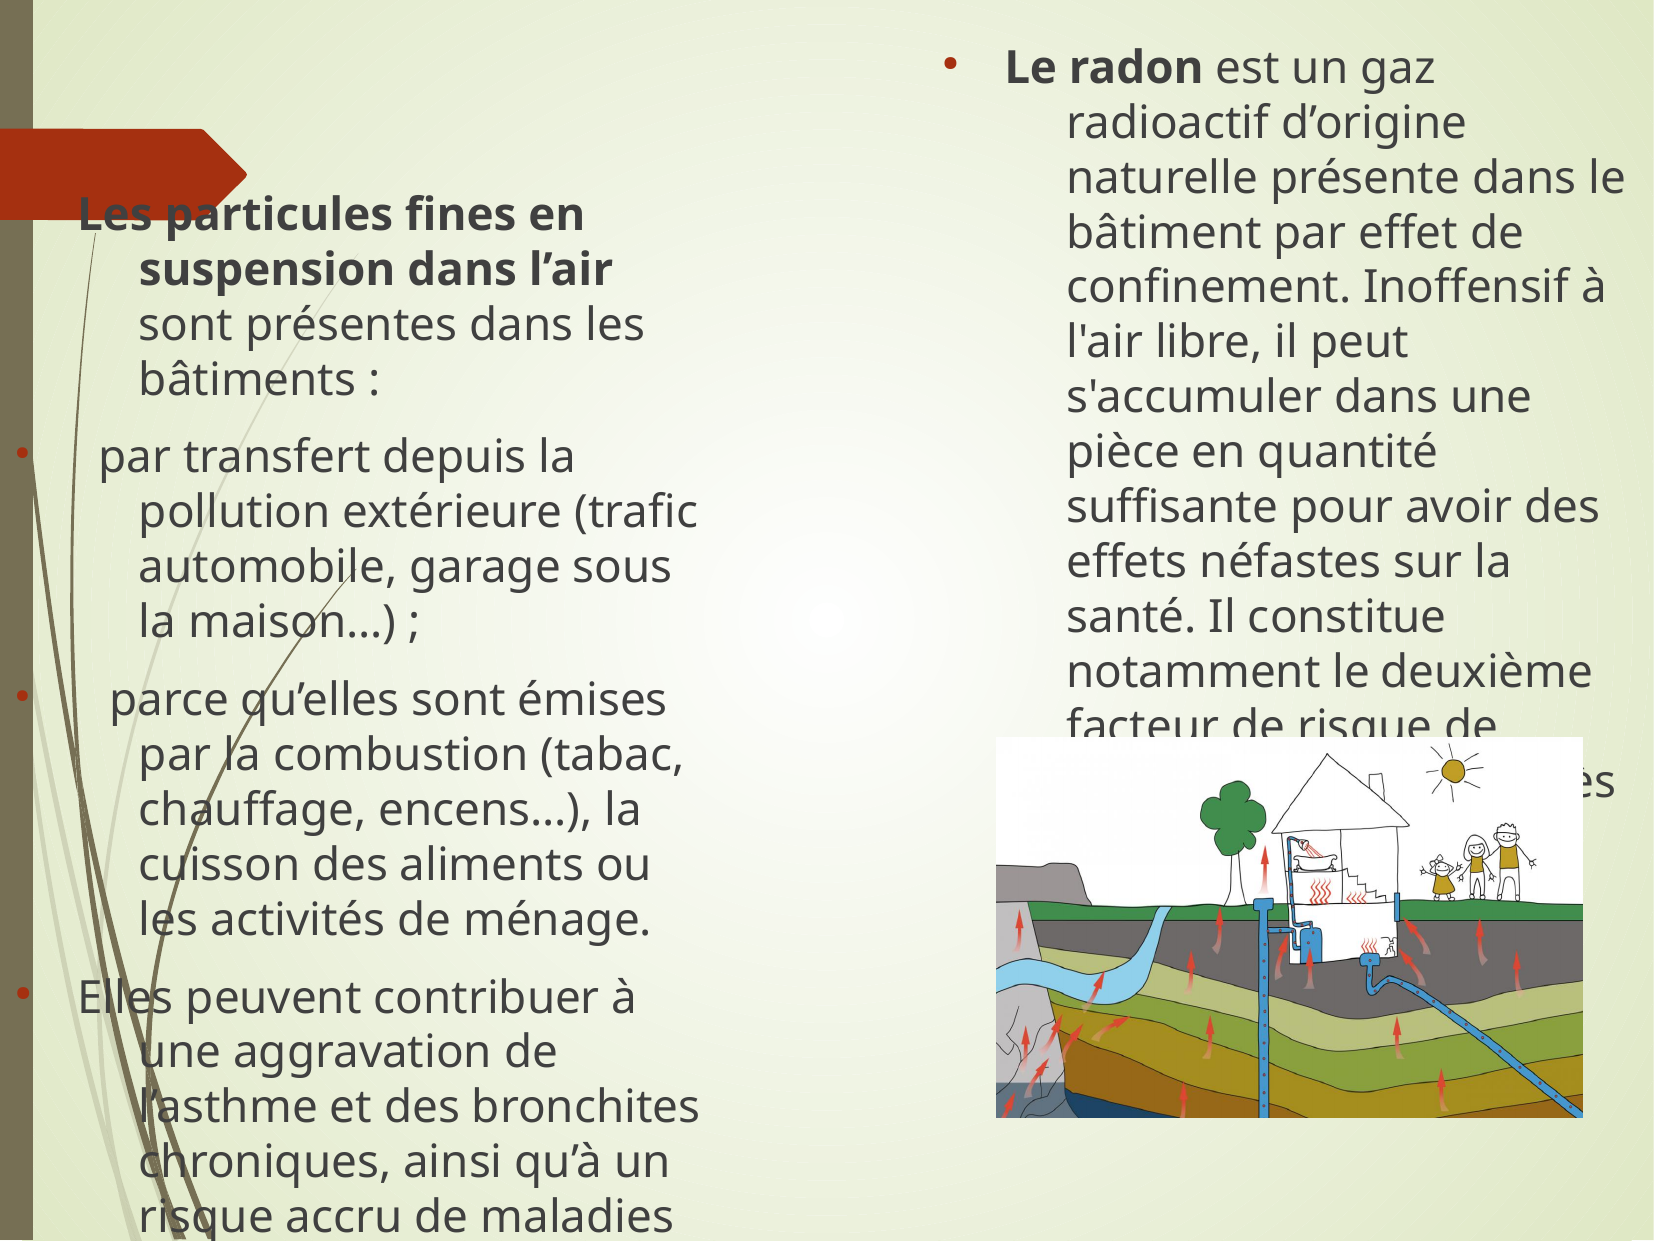

Le radon est un gaz radioactif d’origine naturelle présente dans le bâtiment par effet de confinement. Inoffensif à l'air libre, il peut s'accumuler dans une pièce en quantité suffisante pour avoir des effets néfastes sur la santé. Il constitue notamment le deuxième facteur de risque de cancer du poumon, après le tabac.
# Les particules fines en suspension dans l’air sont présentes dans les bâtiments :
 par transfert depuis la pollution extérieure (trafic automobile, garage sous la maison…) ;
 parce qu’elles sont émises par la combustion (tabac, chauffage, encens…), la cuisson des aliments ou les activités de ménage.
Elles peuvent contribuer à une aggravation de l’asthme et des bronchites chroniques, ainsi qu’à un risque accru de maladies cardiovasculaires ou de cancer du poumon.